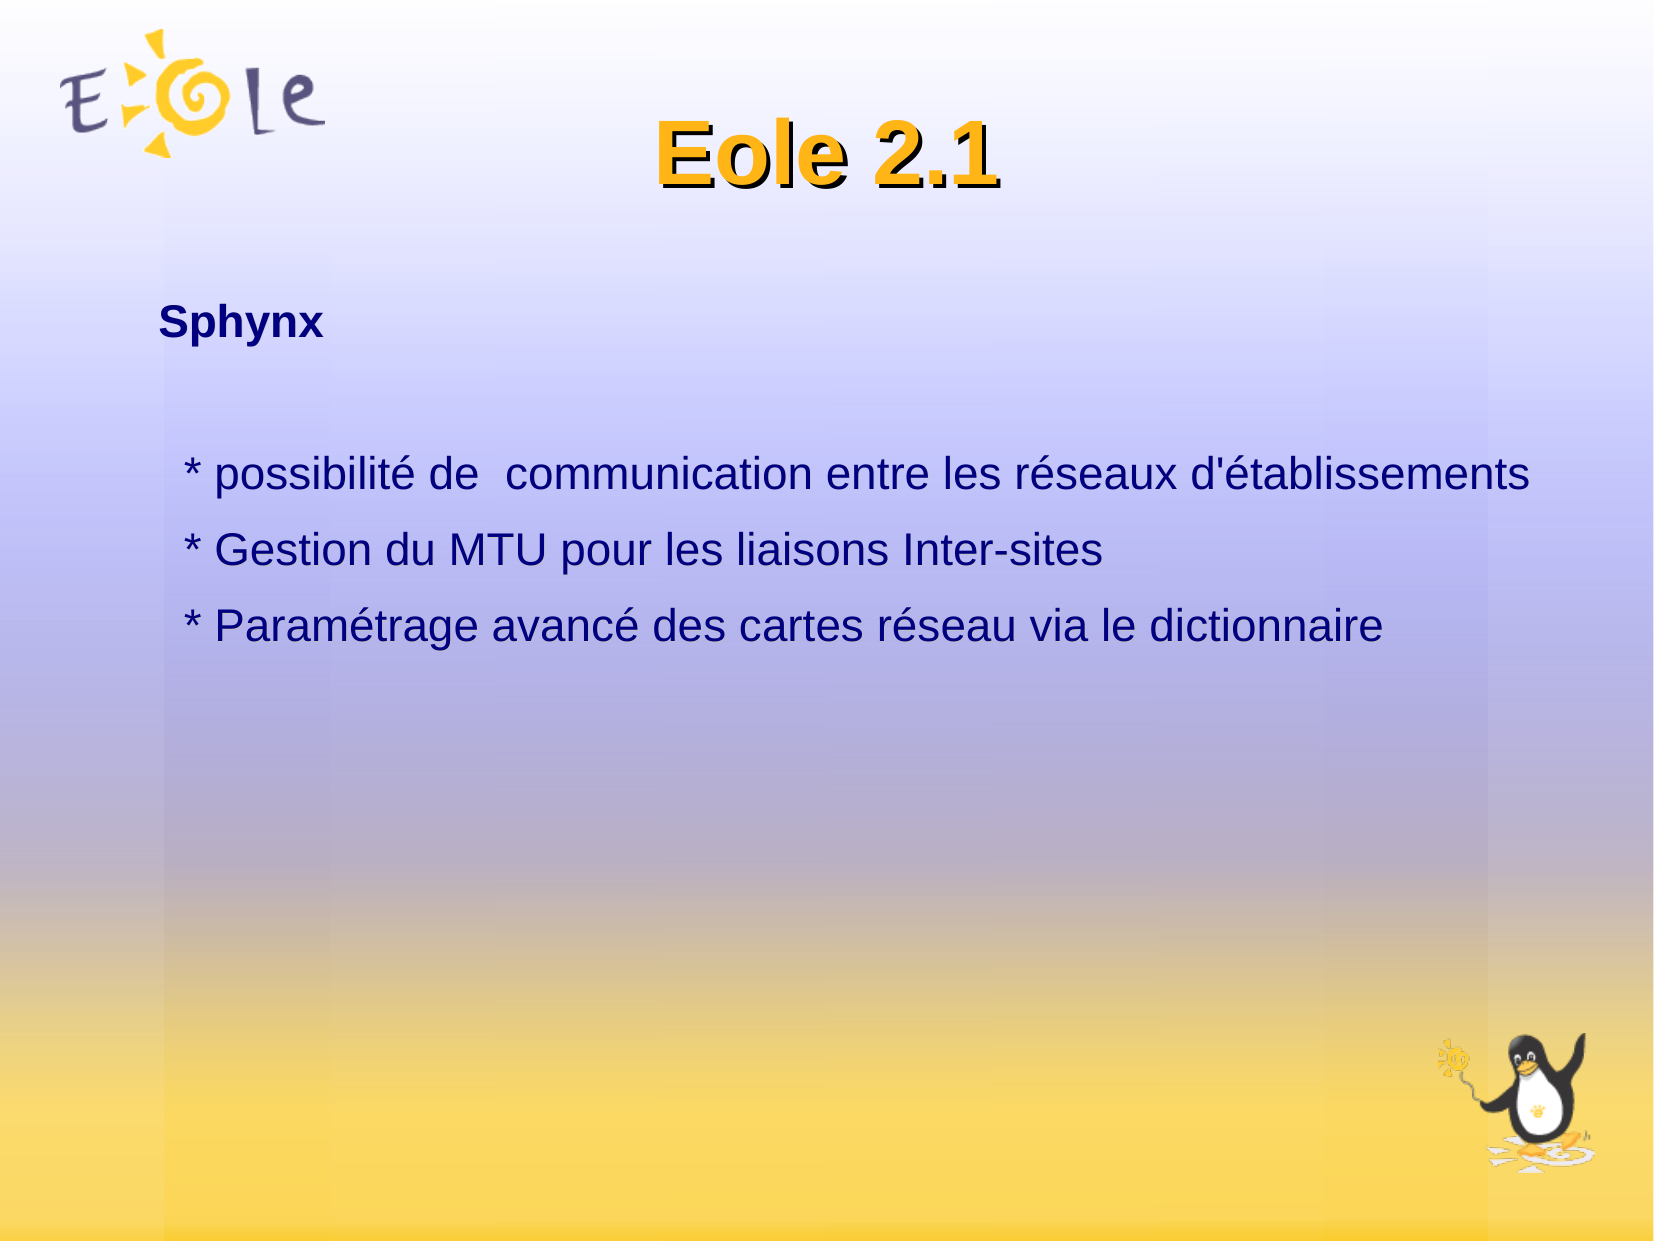

# Eole 2.1
 Sphynx
 * possibilité de communication entre les réseaux d'établissements
 * Gestion du MTU pour les liaisons Inter-sites
 * Paramétrage avancé des cartes réseau via le dictionnaire